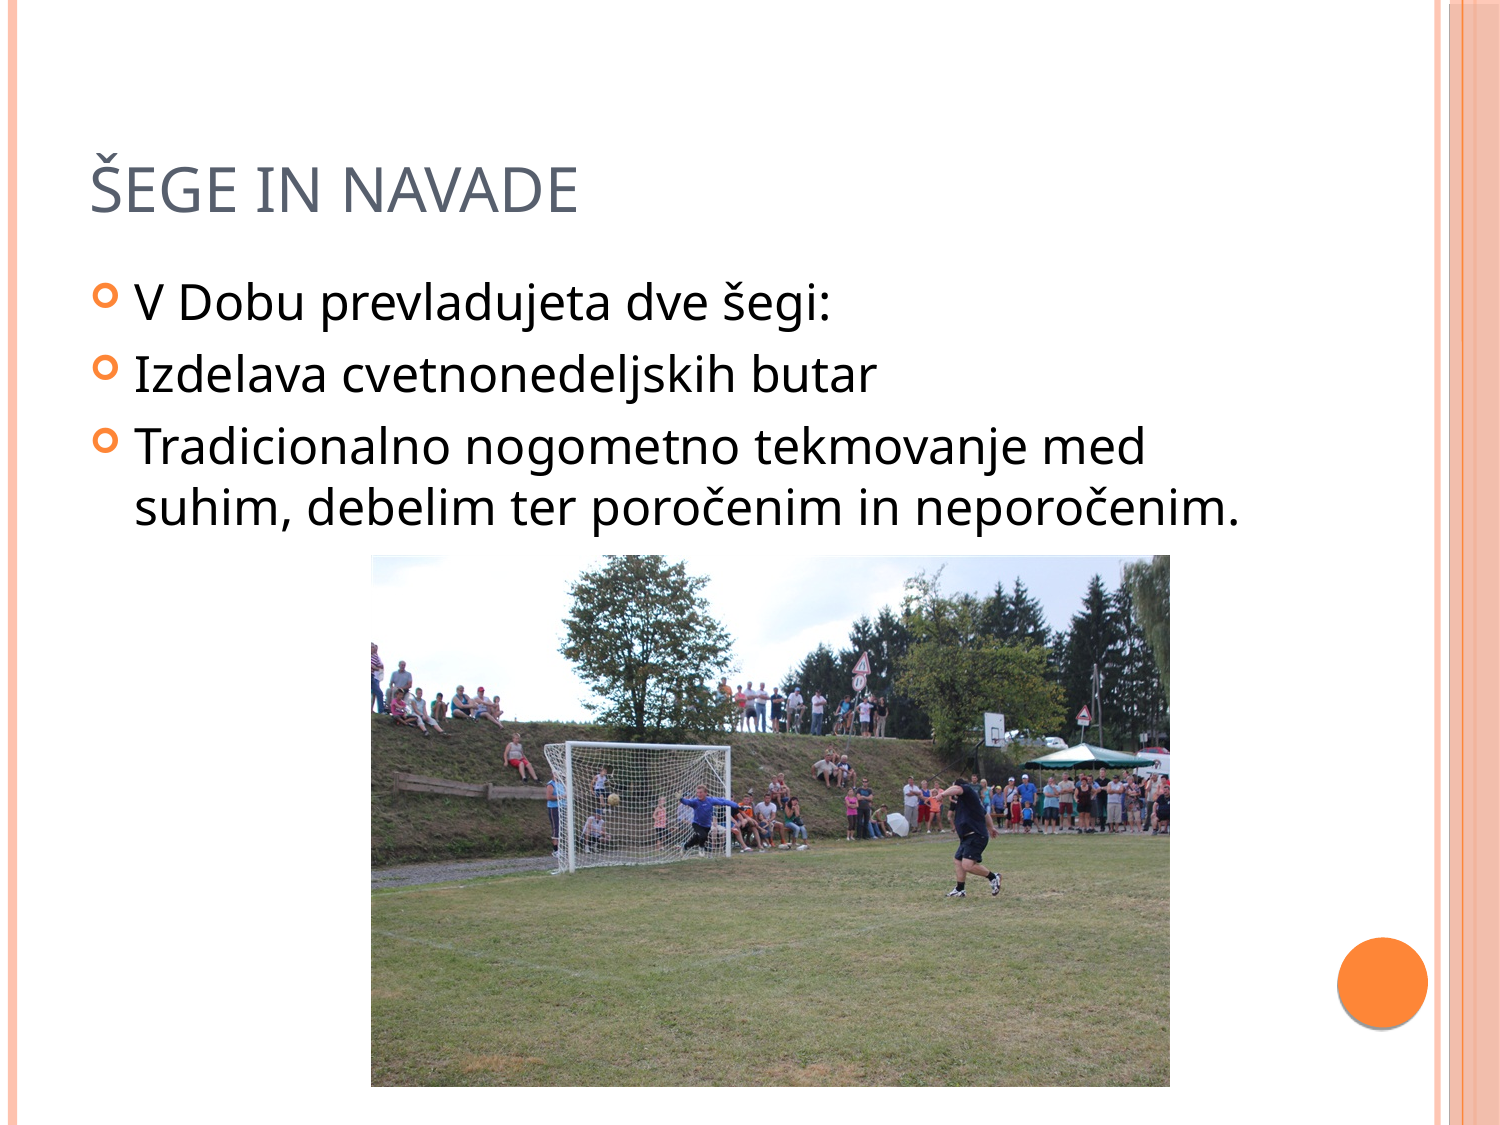

# ŠEGE IN NAVADE
V Dobu prevladujeta dve šegi:
Izdelava cvetnonedeljskih butar
Tradicionalno nogometno tekmovanje med suhim, debelim ter poročenim in neporočenim.